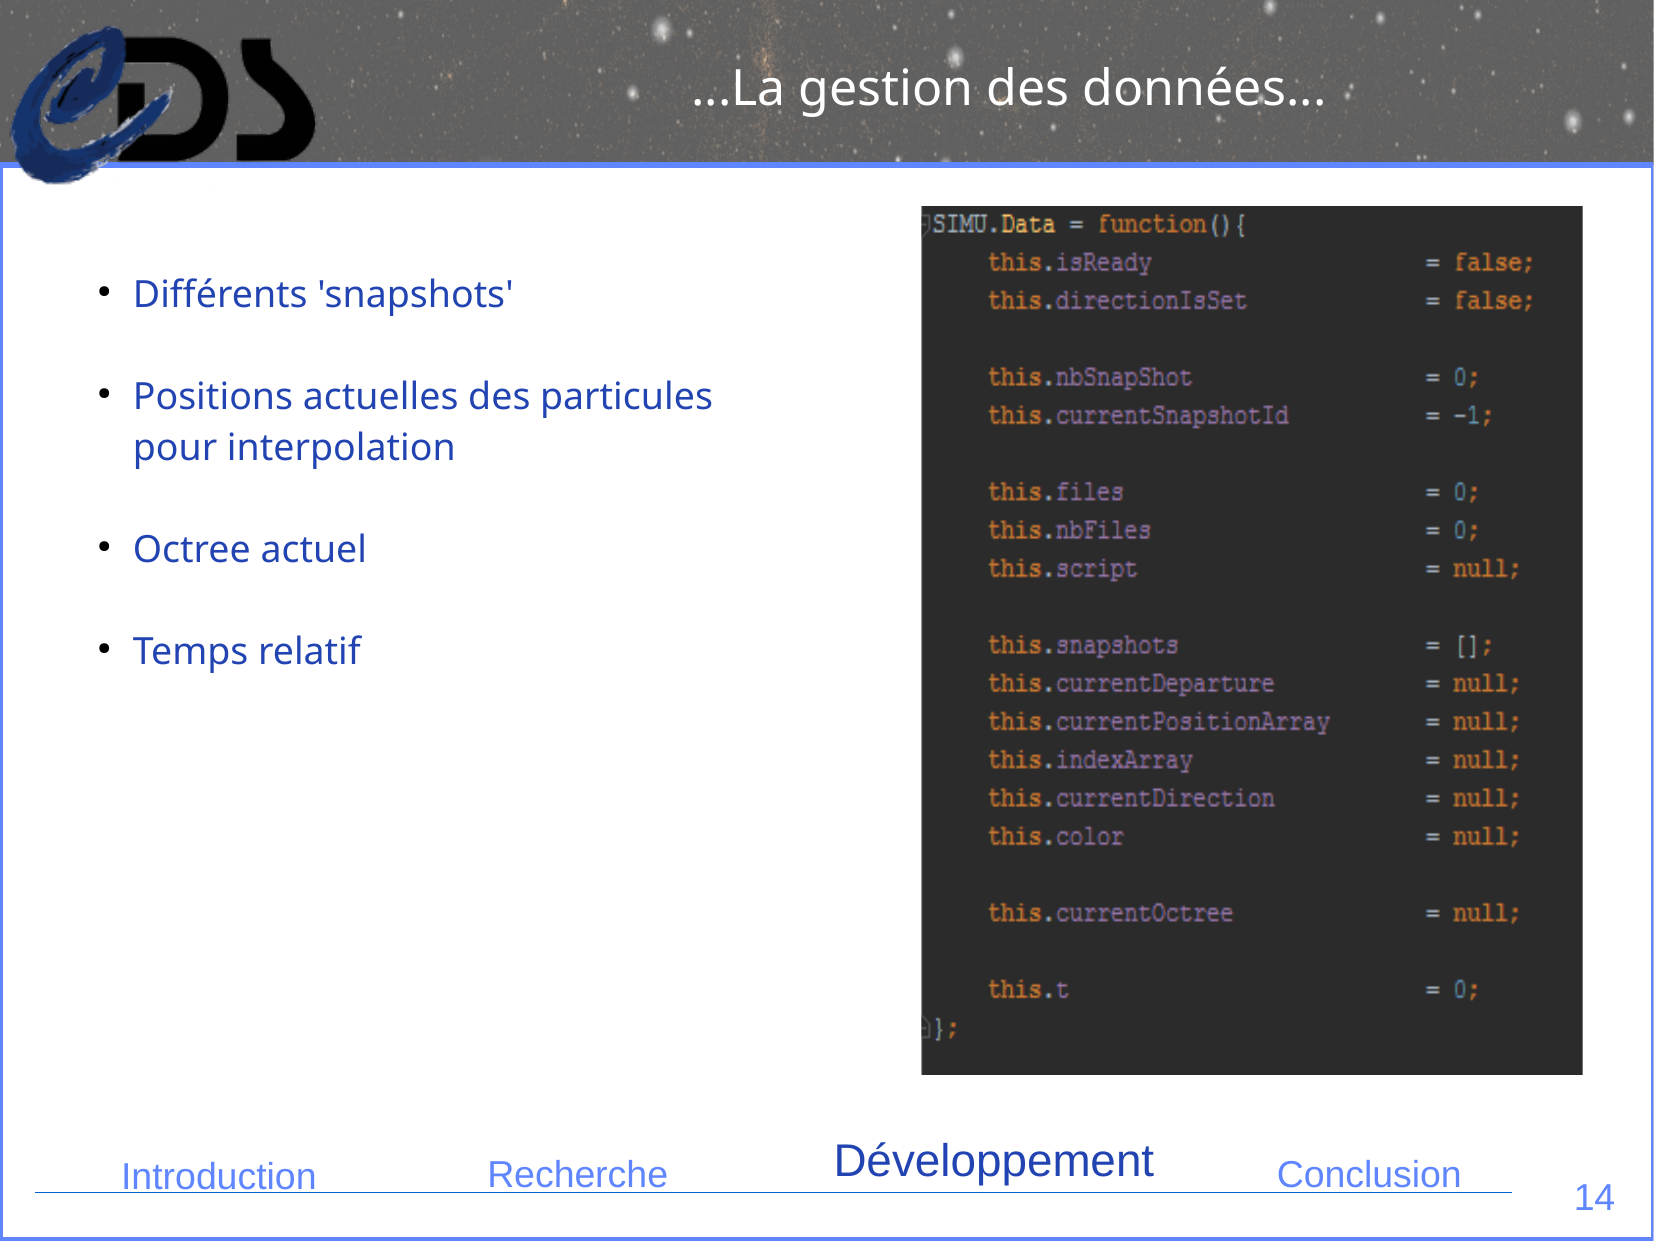

...La gestion des données...
Différents 'snapshots'
Positions actuelles des particules
pour interpolation
Octree actuel
Temps relatif
Développement
Recherche
Conclusion
Introduction
14